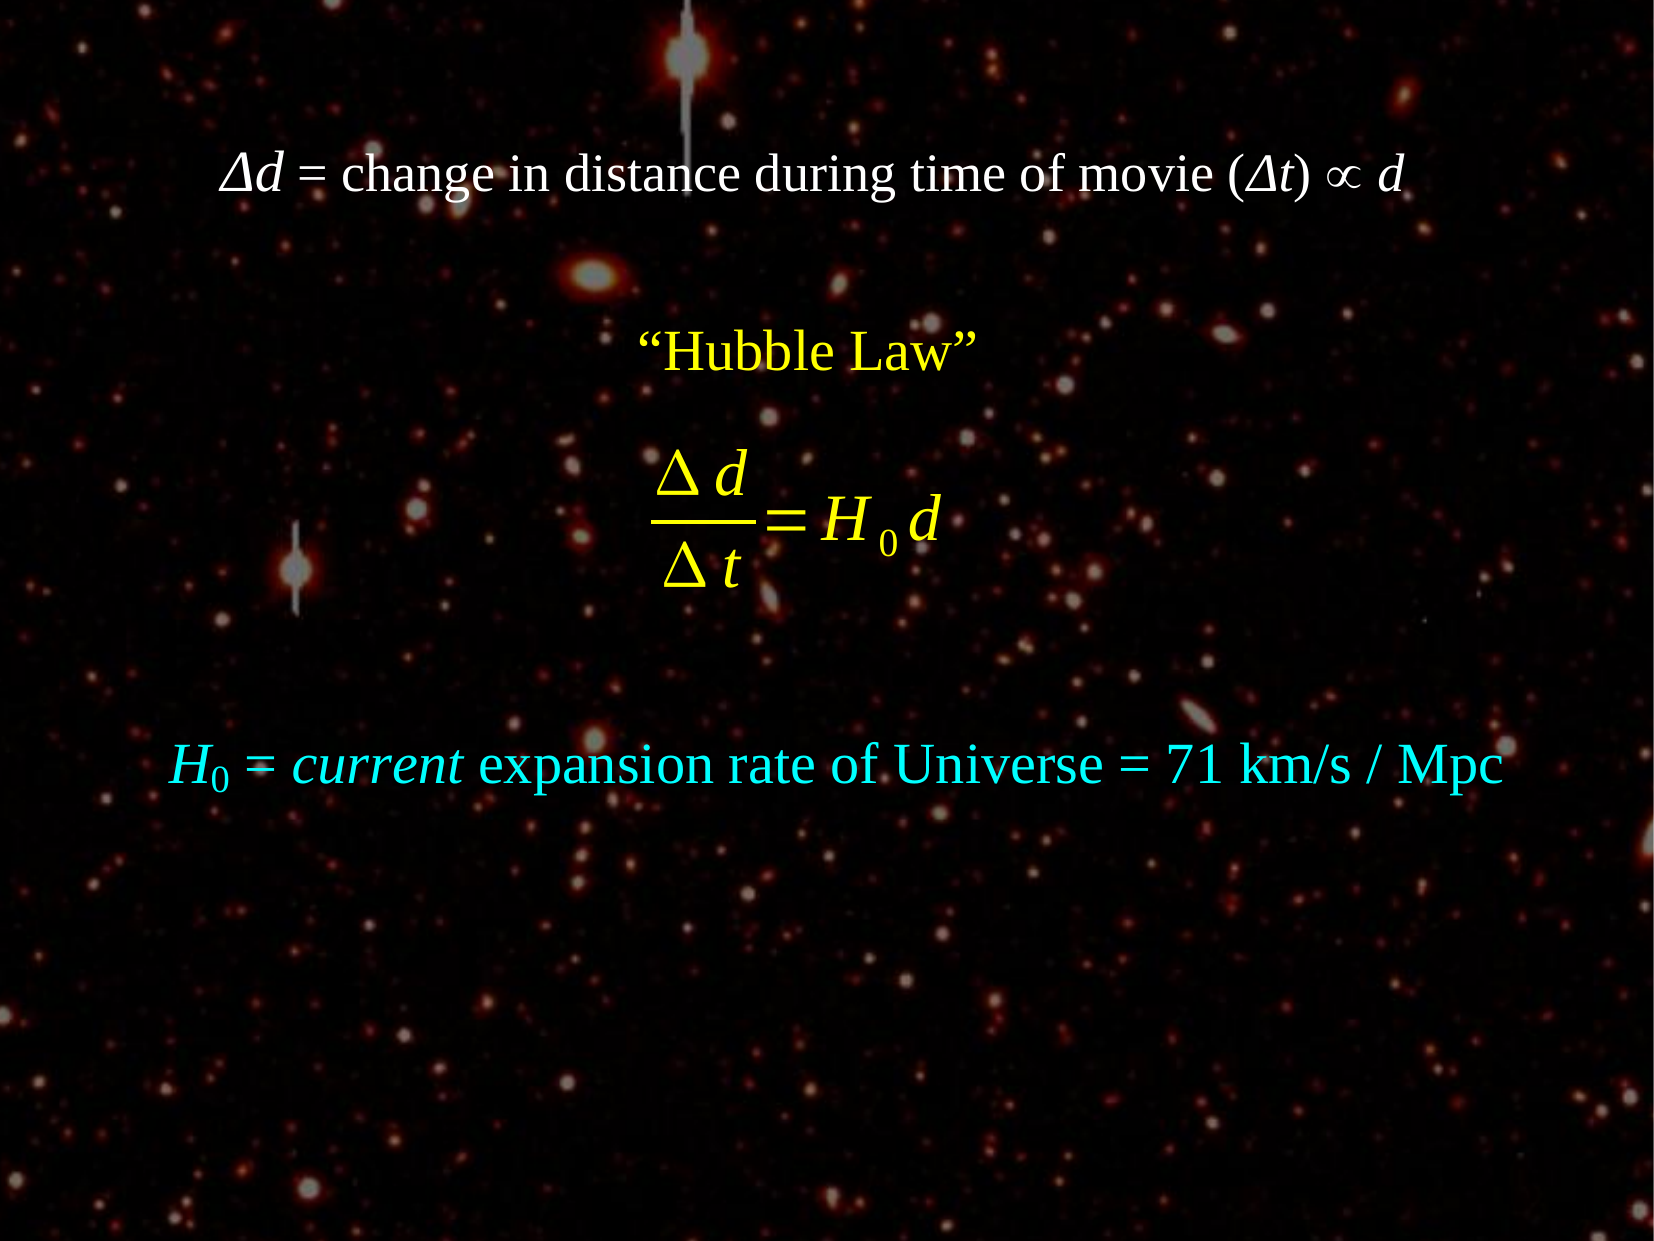

Δd = change in distance during time of movie (Δt) ∝ d
“Hubble Law”
H0 = current expansion rate of Universe = 71 km/s / Mpc